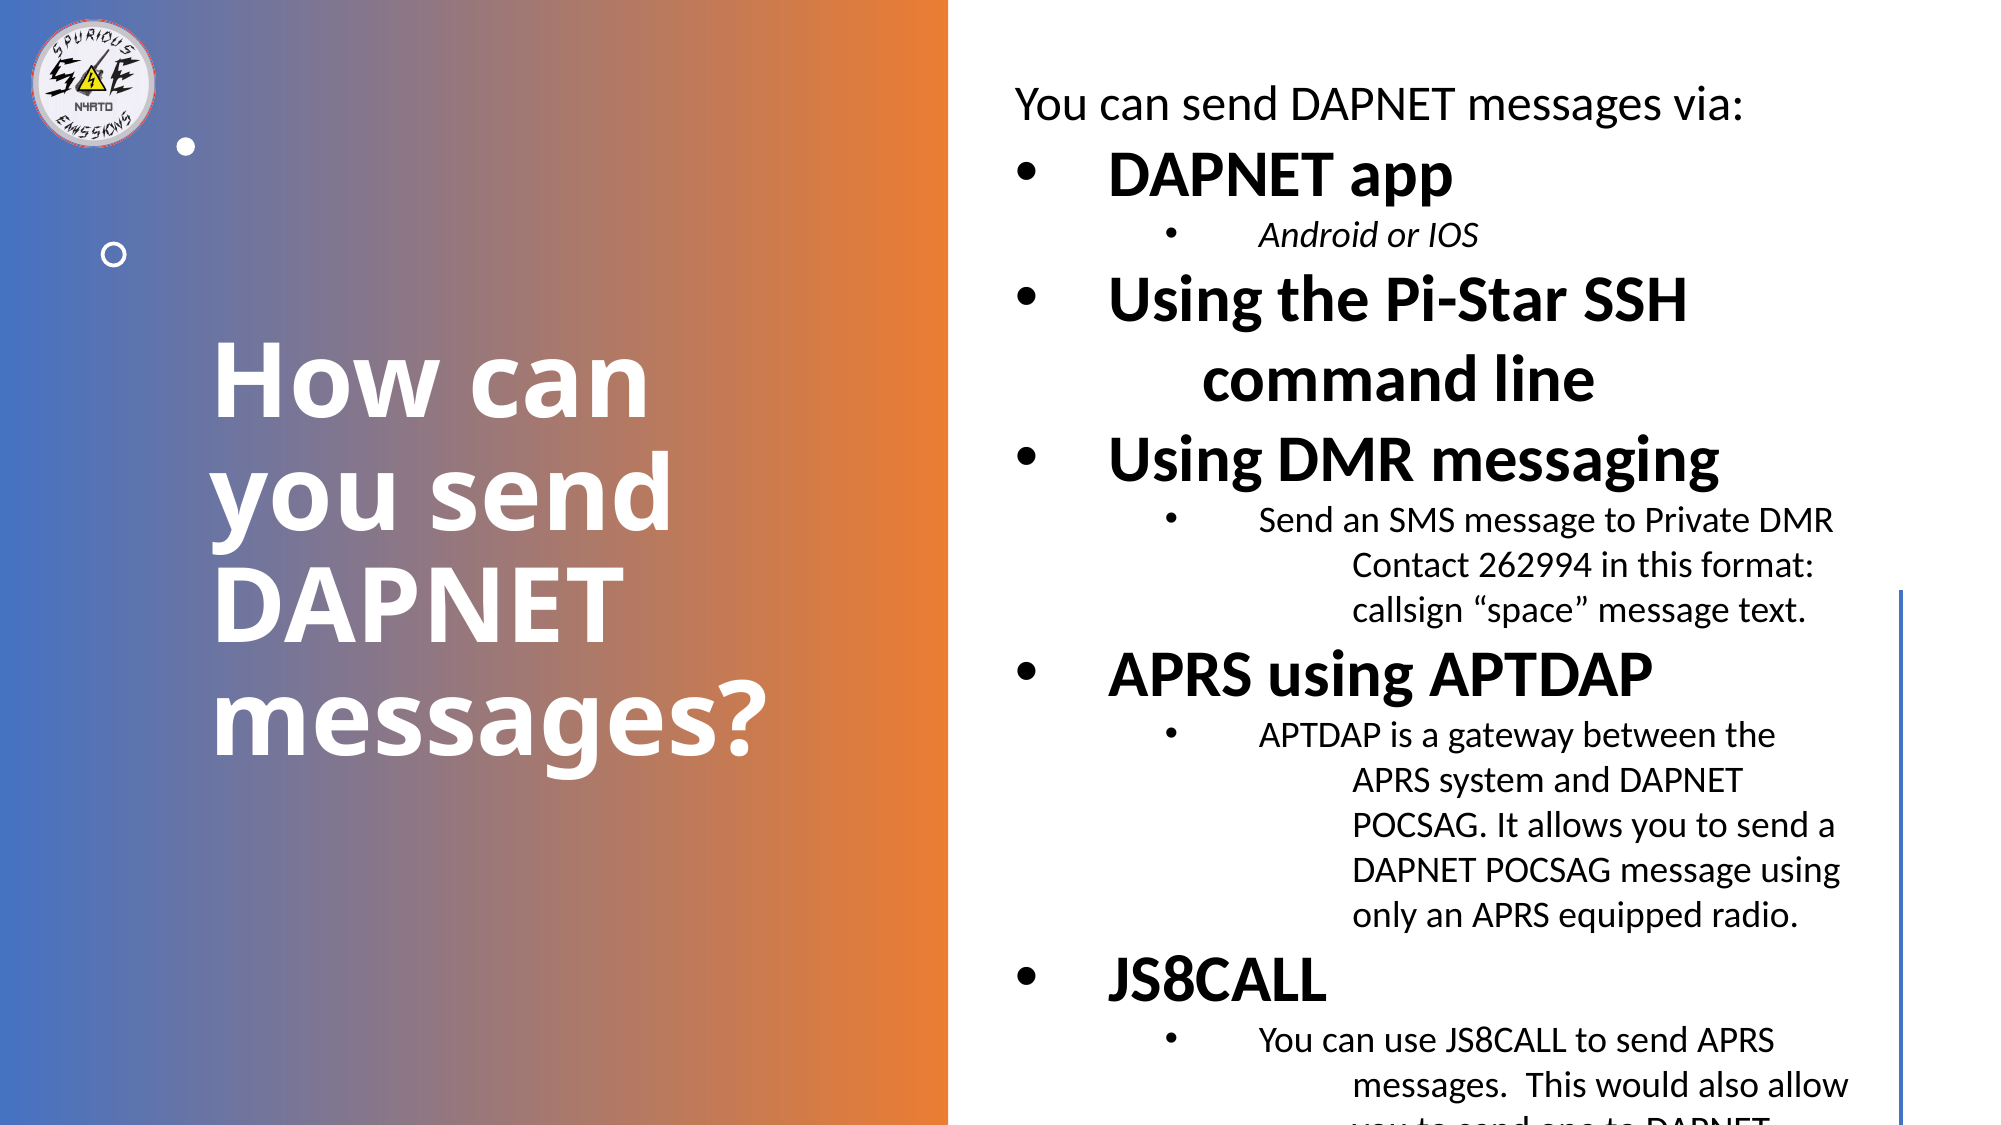

# How can you send DAPNET messages?
You can send DAPNET messages via:
DAPNET app
Android or IOS
Using the Pi-Star SSH command line
Using DMR messaging
Send an SMS message to Private DMR Contact 262994 in this format: callsign “space” message text.
APRS using APTDAP
APTDAP is a gateway between the APRS system and DAPNET POCSAG. It allows you to send a DAPNET POCSAG message using only an APRS equipped radio.
JS8CALL
You can use JS8CALL to send APRS messages. This would also allow you to send one to DAPNET.